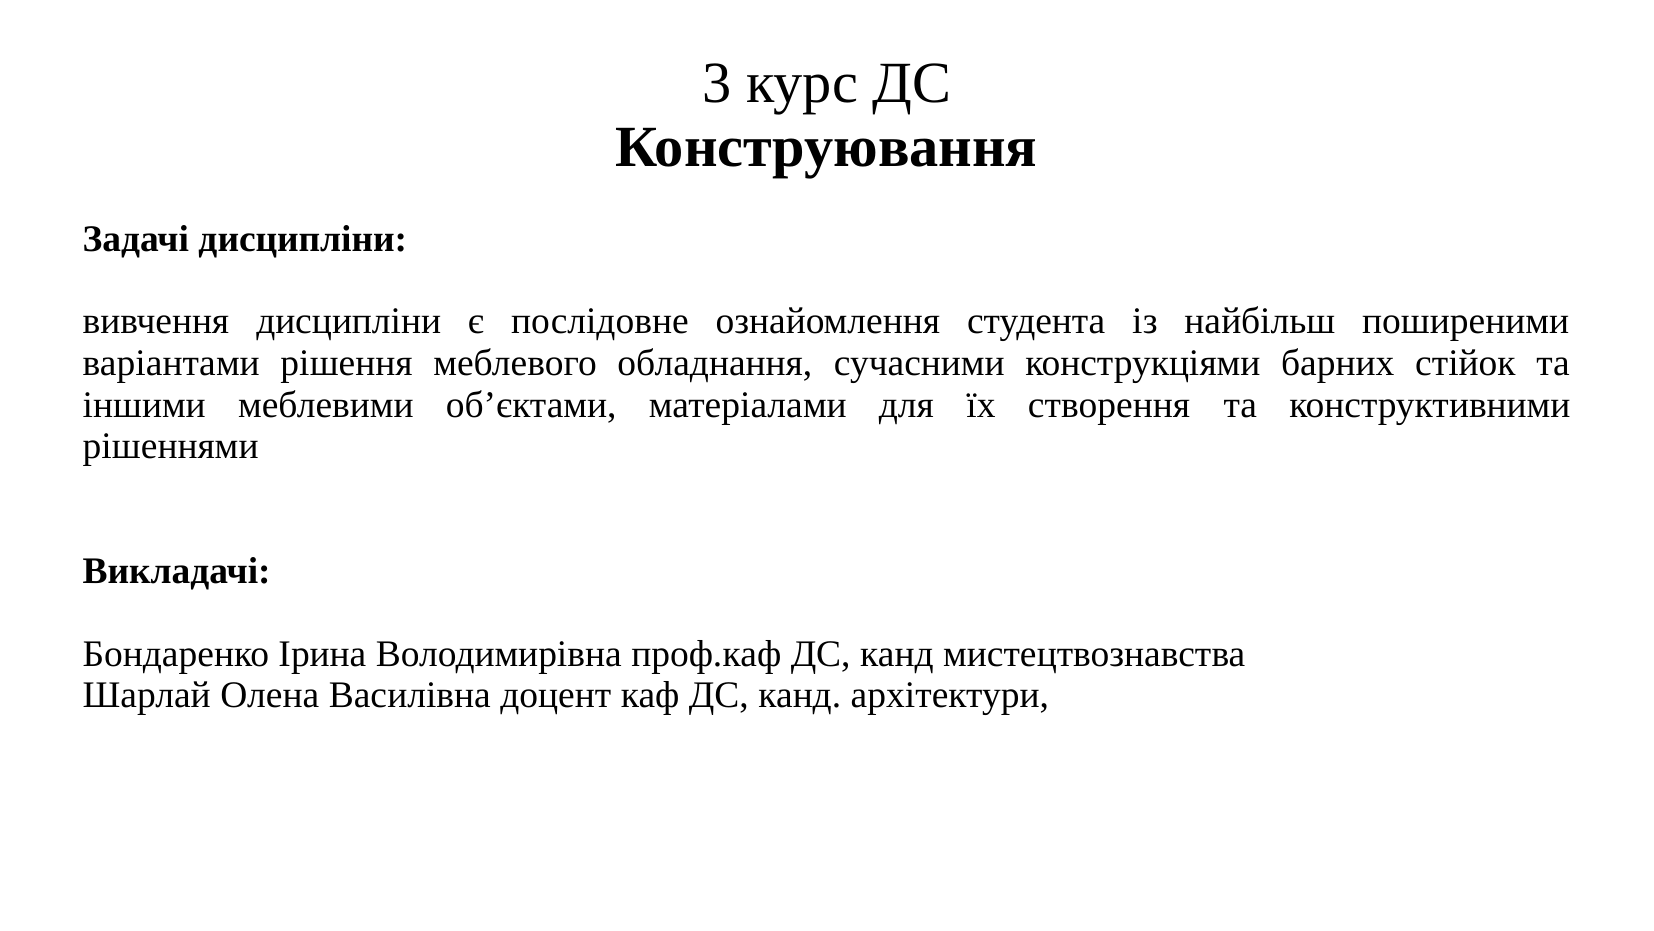

# 3 курс ДС Конструювання
Задачі дисципліни:
вивчення дисципліни є послідовне ознайомлення студента із найбільш поширеними варіантами рішення меблевого обладнання, сучасними конструкціями барних стійок та іншими меблевими об’єктами, матеріалами для їх створення та конструктивними рішеннями
Викладачі:
Бондаренко Ірина Володимирівна проф.каф ДС, канд мистецтвознавства
Шарлай Олена Василівна доцент каф ДС, канд. архітектури,